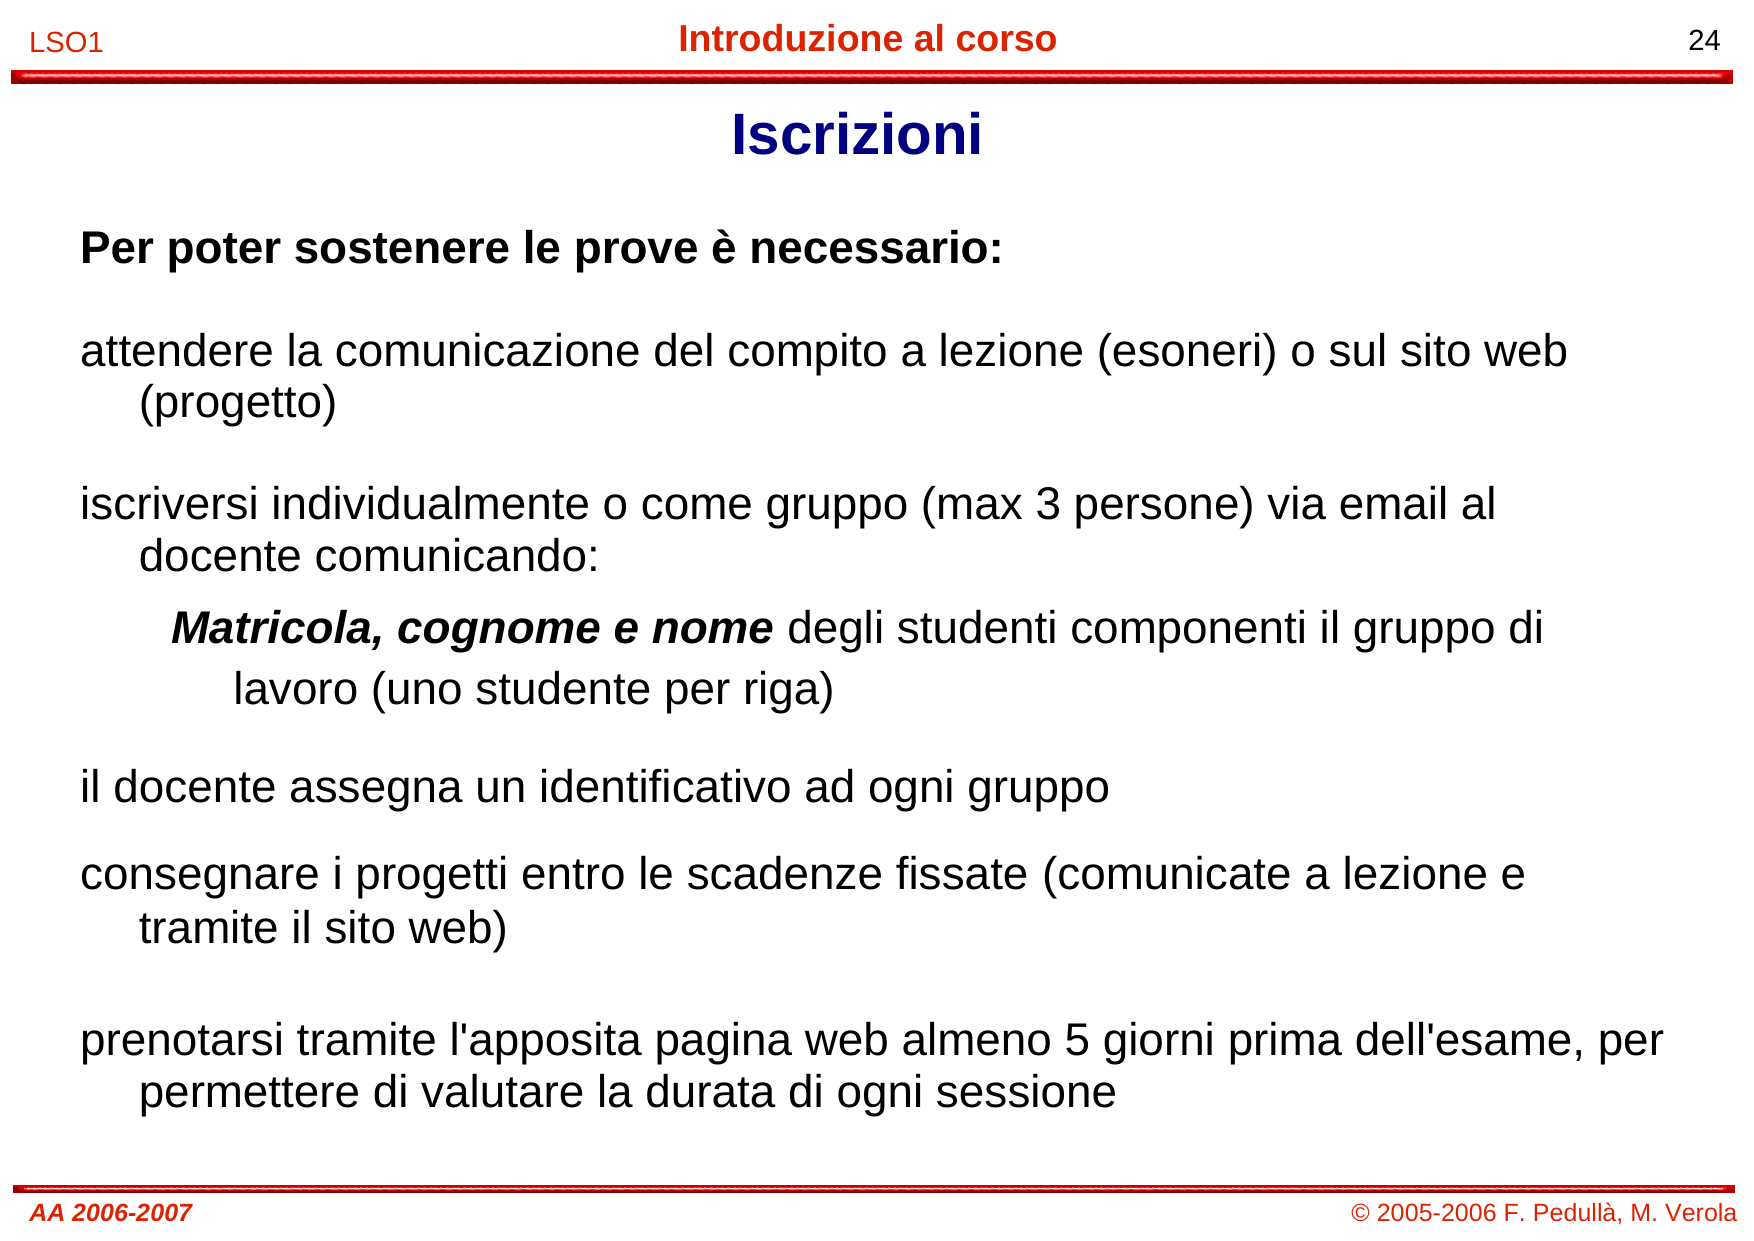

Iscrizioni
# Per poter sostenere le prove è necessario:
attendere la comunicazione del compito a lezione (esoneri) o sul sito web (progetto)
iscriversi individualmente o come gruppo (max 3 persone) via email al docente comunicando:
Matricola, cognome e nome degli studenti componenti il gruppo di lavoro (uno studente per riga)
il docente assegna un identificativo ad ogni gruppo
consegnare i progetti entro le scadenze fissate (comunicate a lezione e tramite il sito web)
prenotarsi tramite l'apposita pagina web almeno 5 giorni prima dell'esame, per permettere di valutare la durata di ogni sessione